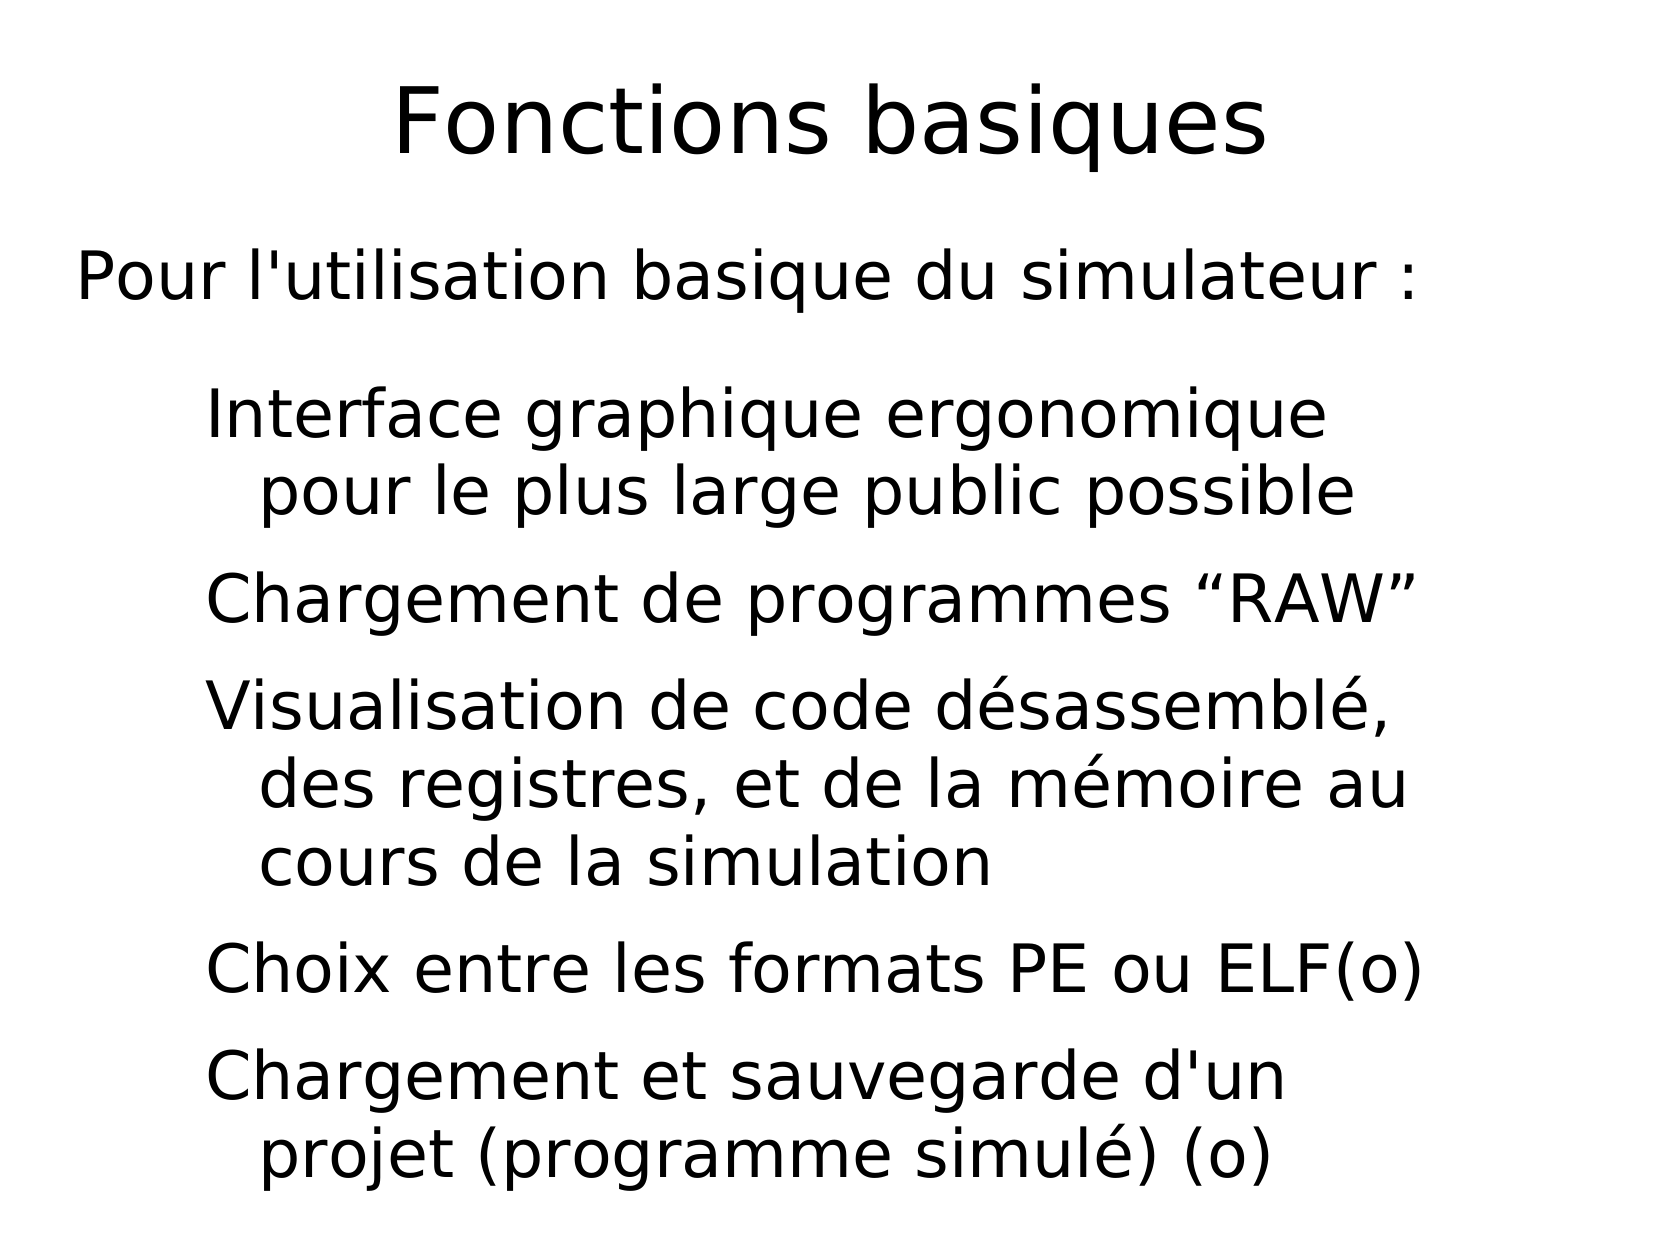

# Fonctions basiques
Pour l'utilisation basique du simulateur :
Interface graphique ergonomique pour le plus large public possible
Chargement de programmes “RAW”
Visualisation de code désassemblé, des registres, et de la mémoire au cours de la simulation
Choix entre les formats PE ou ELF(o)
Chargement et sauvegarde d'un projet (programme simulé) (o)